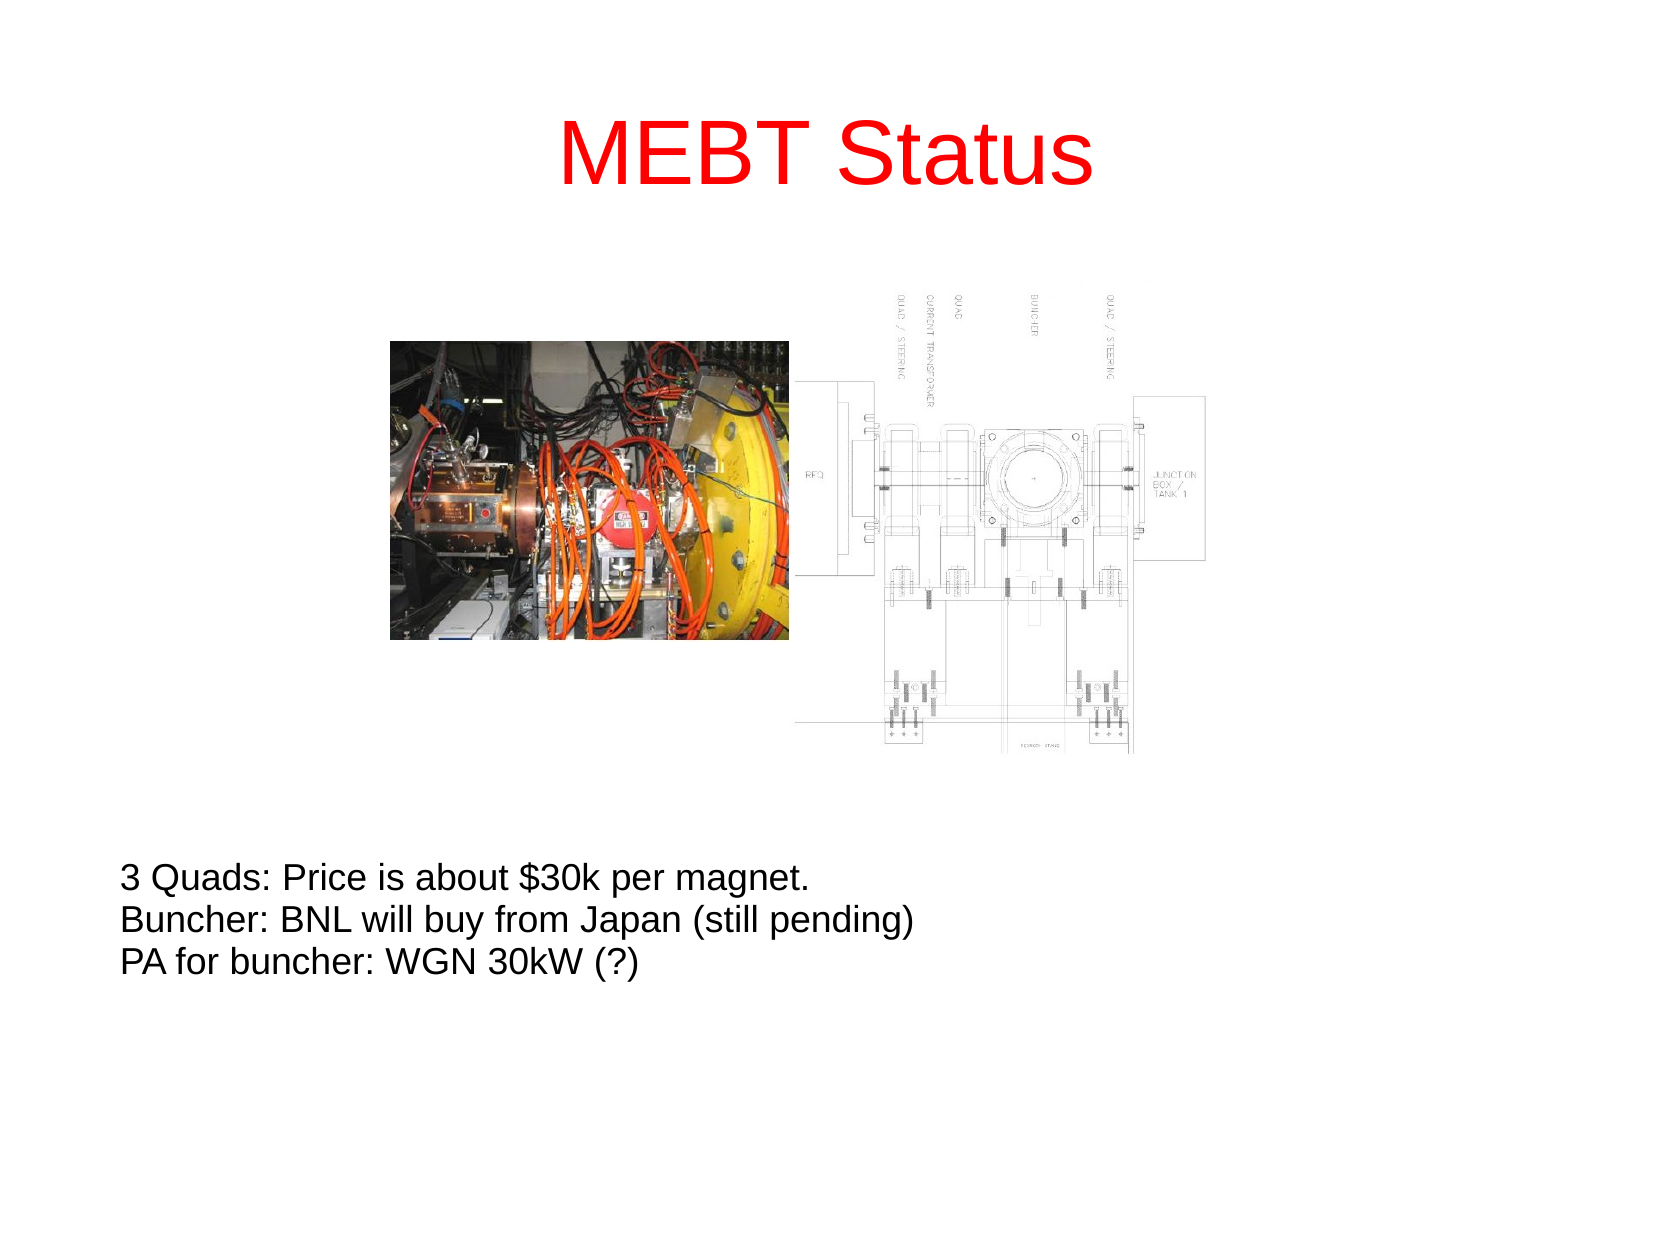

# MEBT Status
3 Quads: Price is about $30k per magnet.
Buncher: BNL will buy from Japan (still pending)
PA for buncher: WGN 30kW (?)